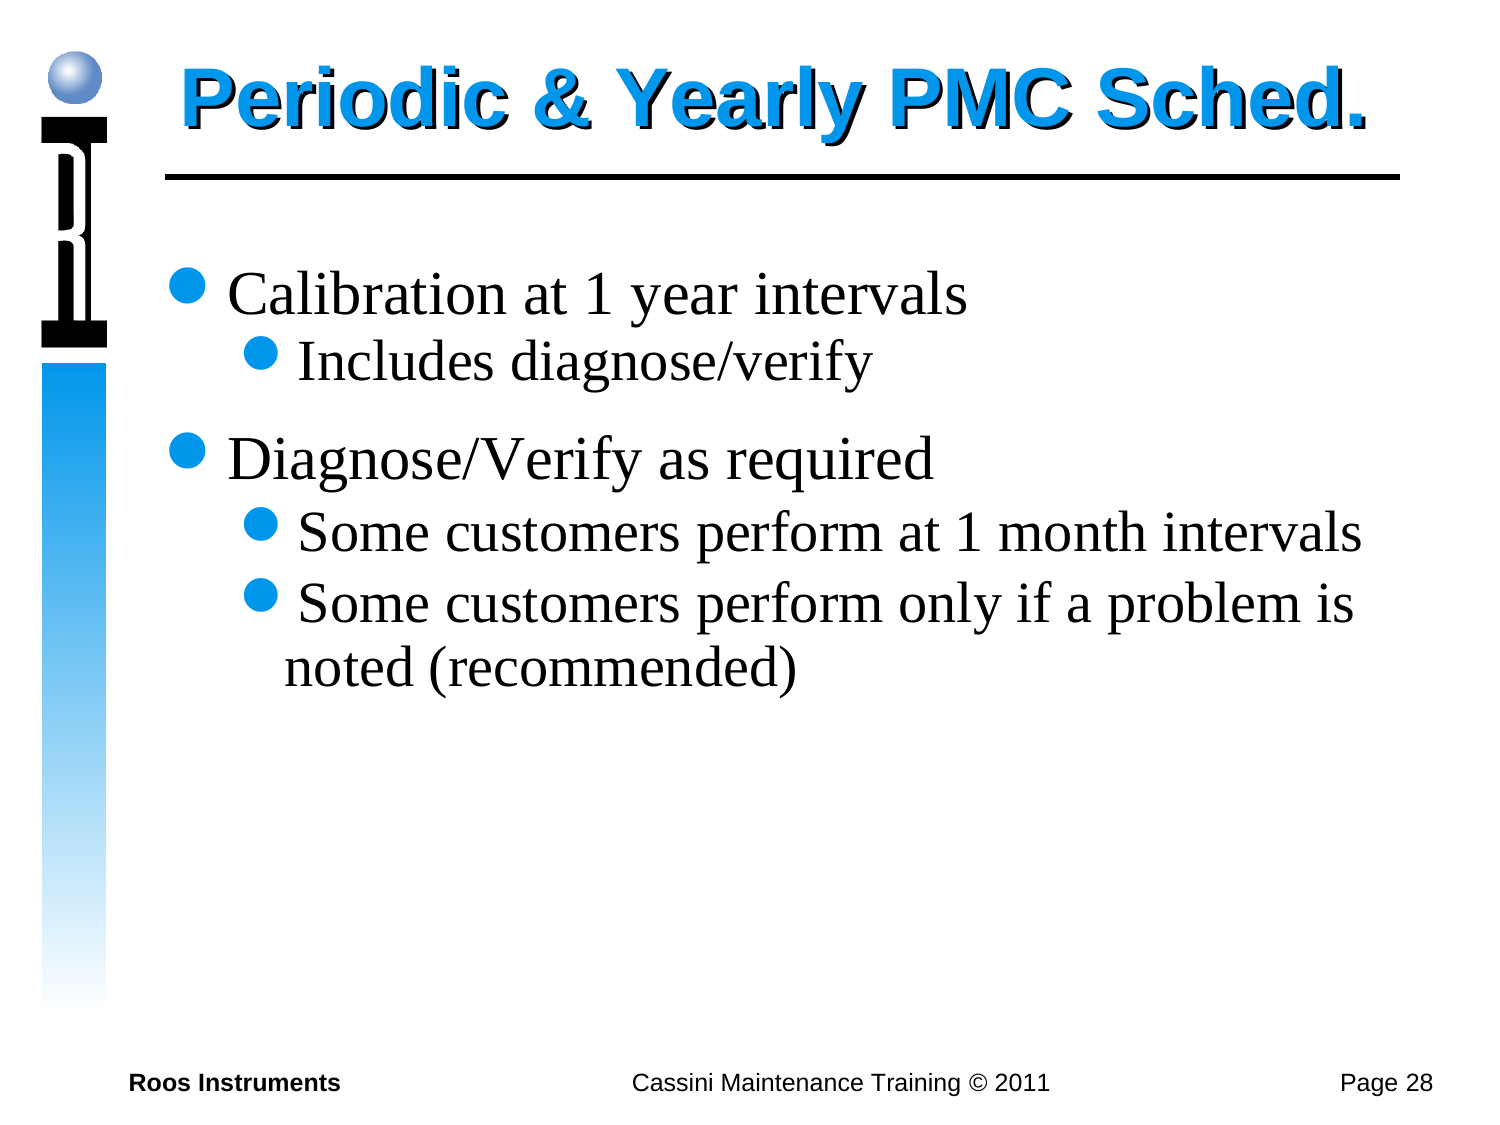

# Periodic & Yearly PMC Sched.
Calibration at 1 year intervals
Includes diagnose/verify
Diagnose/Verify as required
Some customers perform at 1 month intervals
Some customers perform only if a problem is noted (recommended)